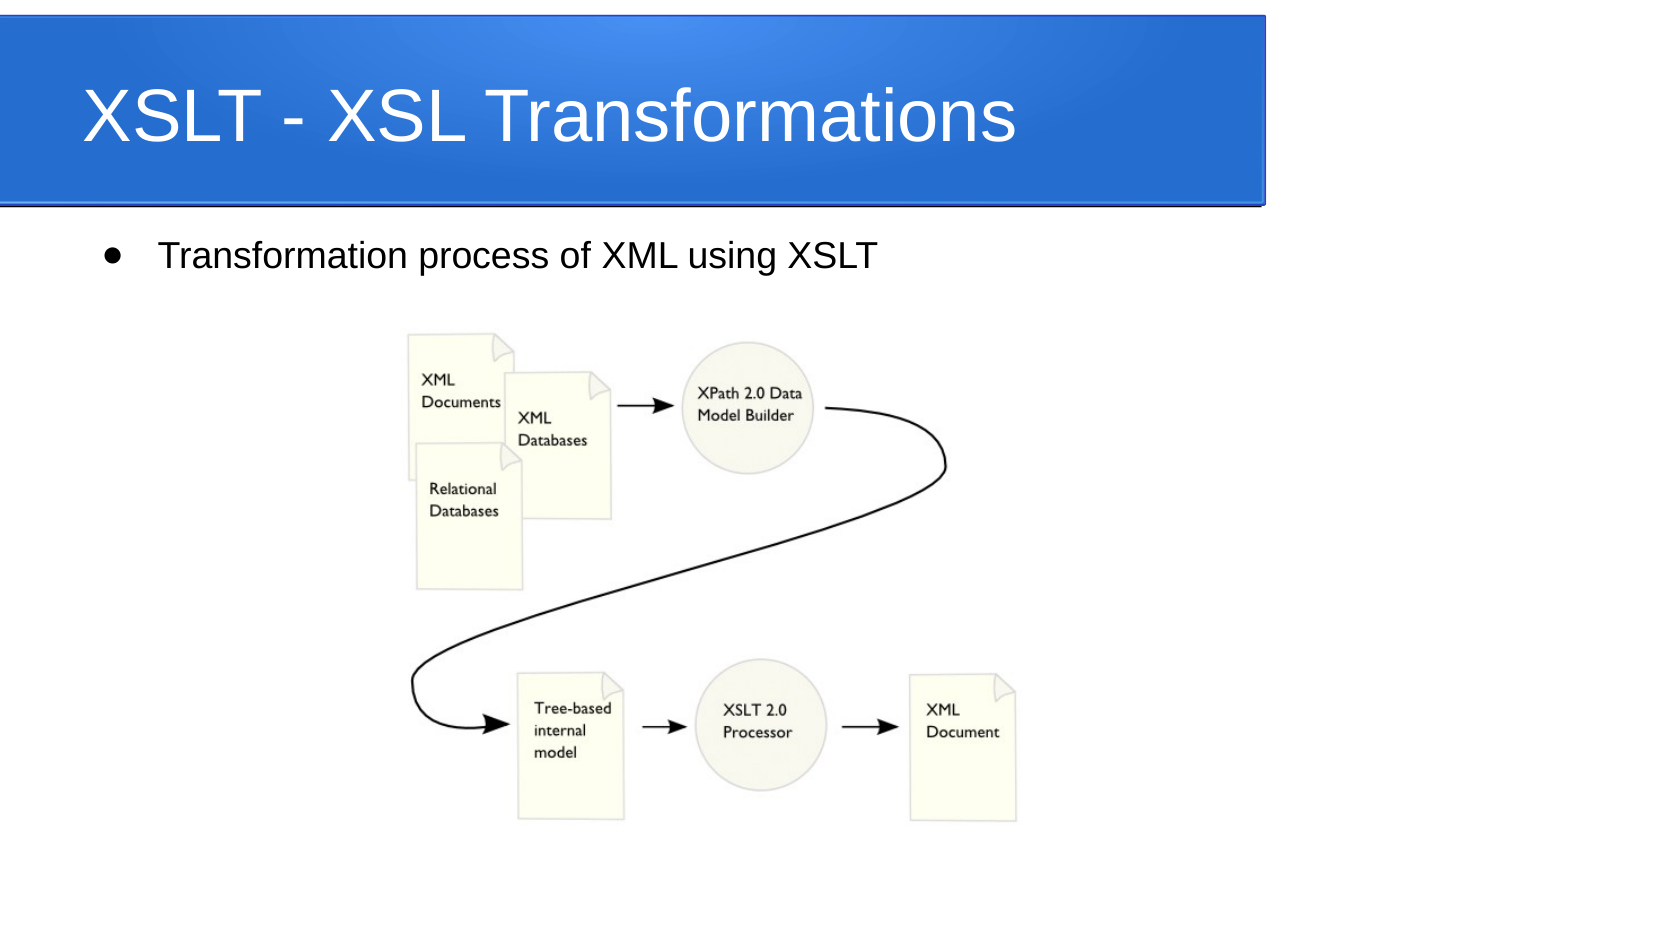

XSLT - XSL Transformations
Transformation process of XML using XSLT